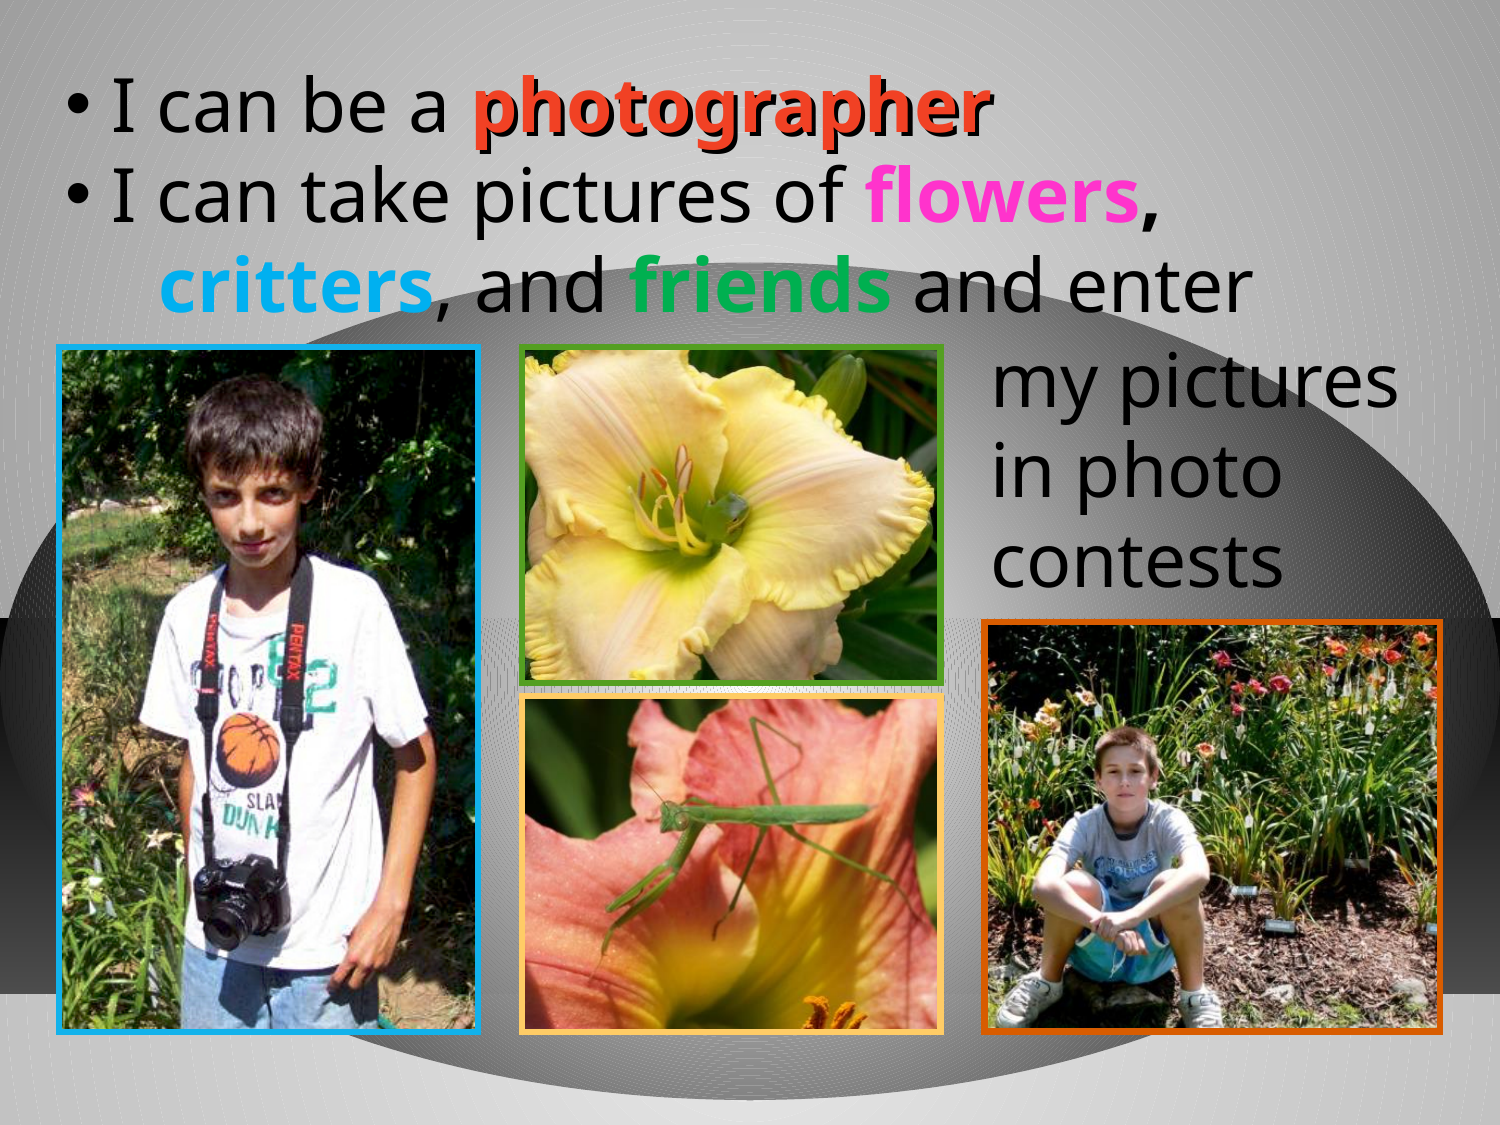

I can be a photographer
I can take pictures of flowers, critters, and friends and enter
.
my pictures
in photo
contests